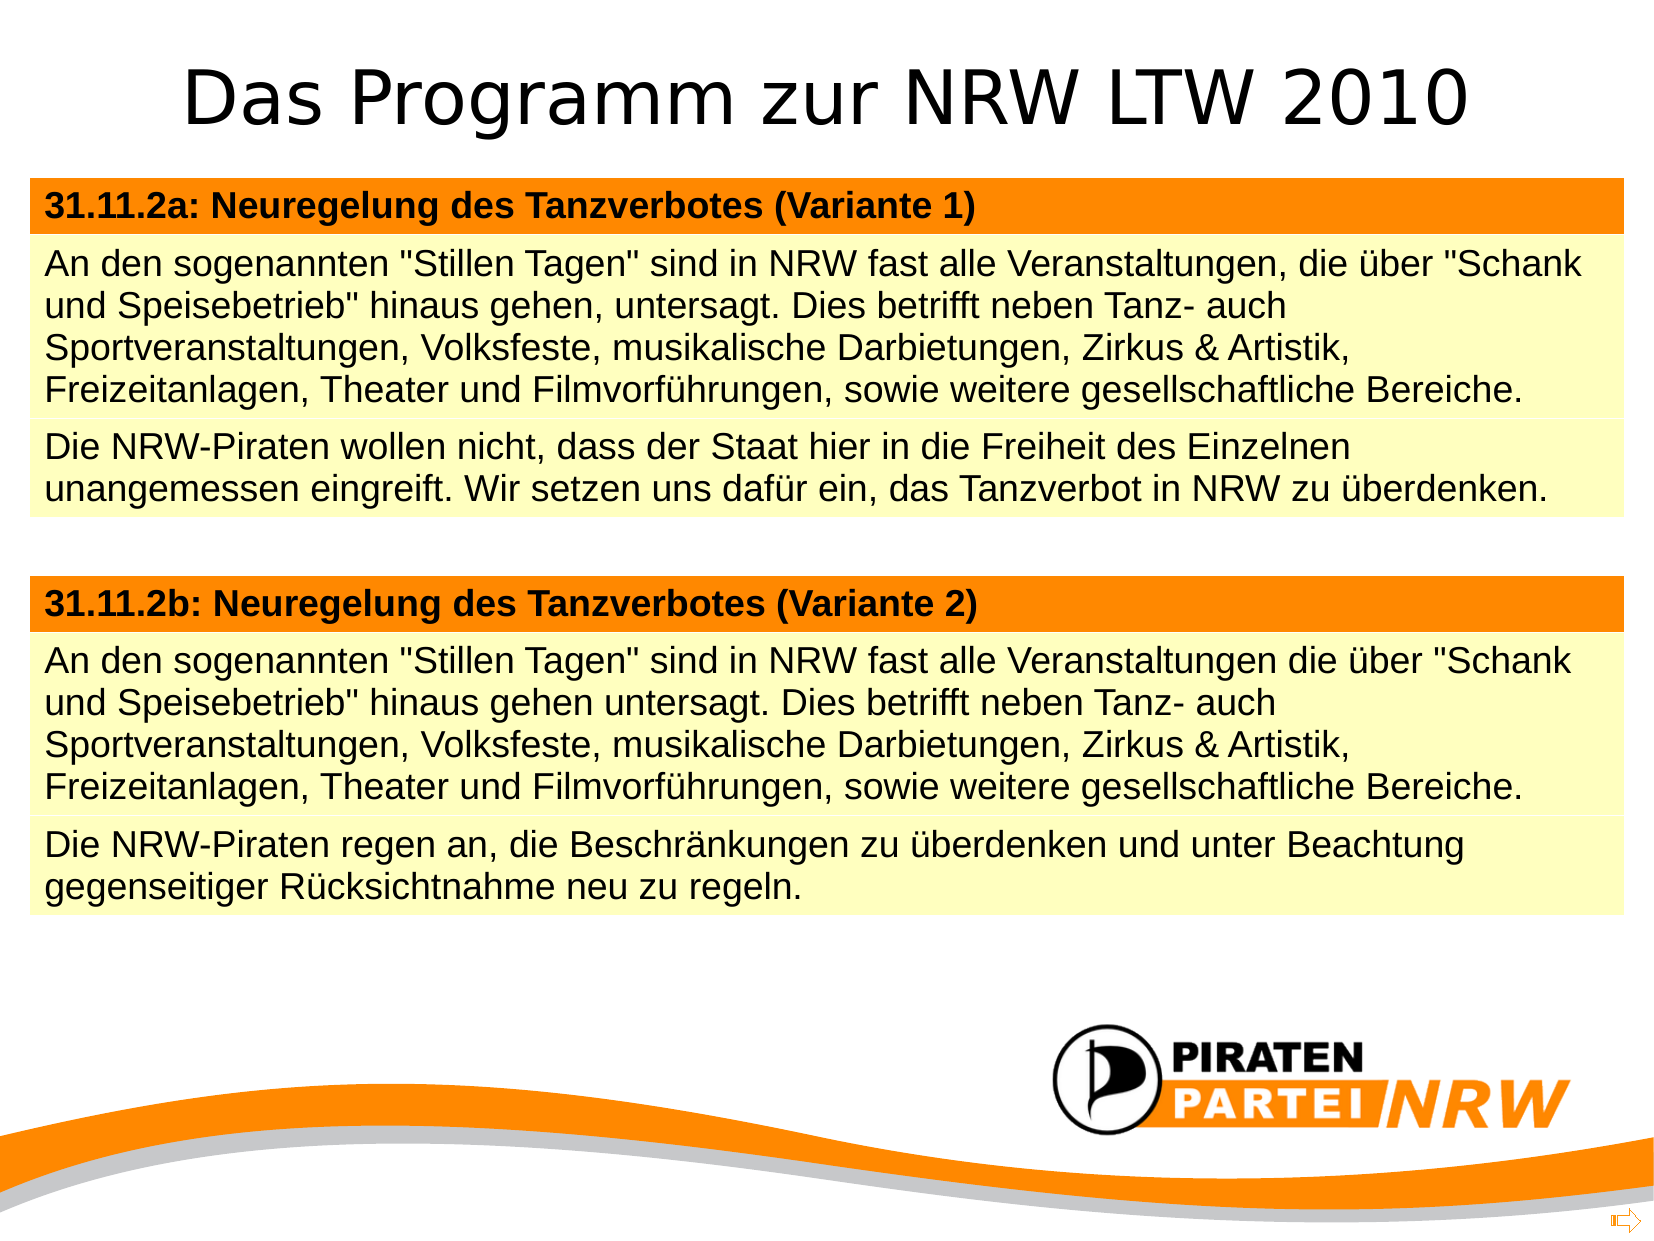

# Das Programm zur NRW LTW 2010
| 31.11.2a: Neuregelung des Tanzverbotes (Variante 1) |
| --- |
| An den sogenannten "Stillen Tagen" sind in NRW fast alle Veranstaltungen, die über "Schank und Speisebetrieb" hinaus gehen, untersagt. Dies betrifft neben Tanz- auch Sportveranstaltungen, Volksfeste, musikalische Darbietungen, Zirkus & Artistik, Freizeitanlagen, Theater und Filmvorführungen, sowie weitere gesellschaftliche Bereiche. |
| Die NRW-Piraten wollen nicht, dass der Staat hier in die Freiheit des Einzelnen unangemessen eingreift. Wir setzen uns dafür ein, das Tanzverbot in NRW zu überdenken. |
| |
| 31.11.2b: Neuregelung des Tanzverbotes (Variante 2) |
| An den sogenannten "Stillen Tagen" sind in NRW fast alle Veranstaltungen die über "Schank und Speisebetrieb" hinaus gehen untersagt. Dies betrifft neben Tanz- auch Sportveranstaltungen, Volksfeste, musikalische Darbietungen, Zirkus & Artistik, Freizeitanlagen, Theater und Filmvorführungen, sowie weitere gesellschaftliche Bereiche. |
| Die NRW-Piraten regen an, die Beschränkungen zu überdenken und unter Beachtung gegenseitiger Rücksichtnahme neu zu regeln. |